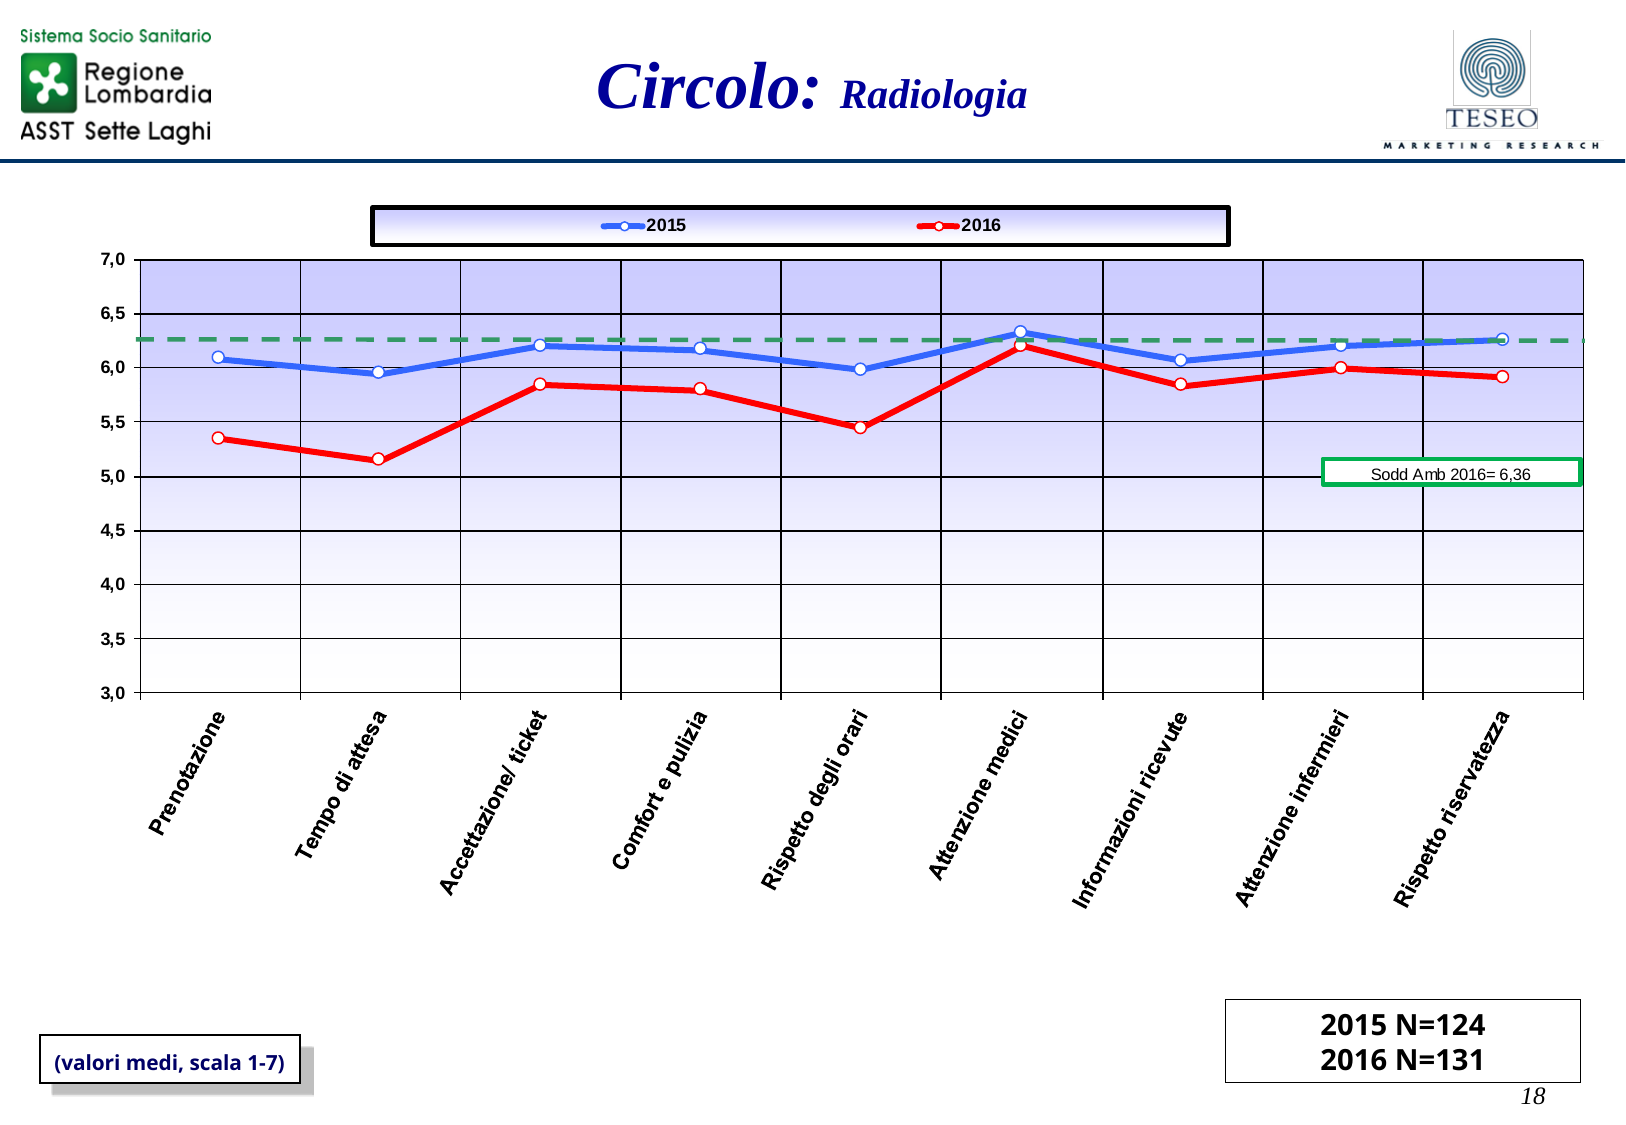

Circolo: Radiologia
2015 N=124
2016 N=131
(valori medi, scala 1-7)